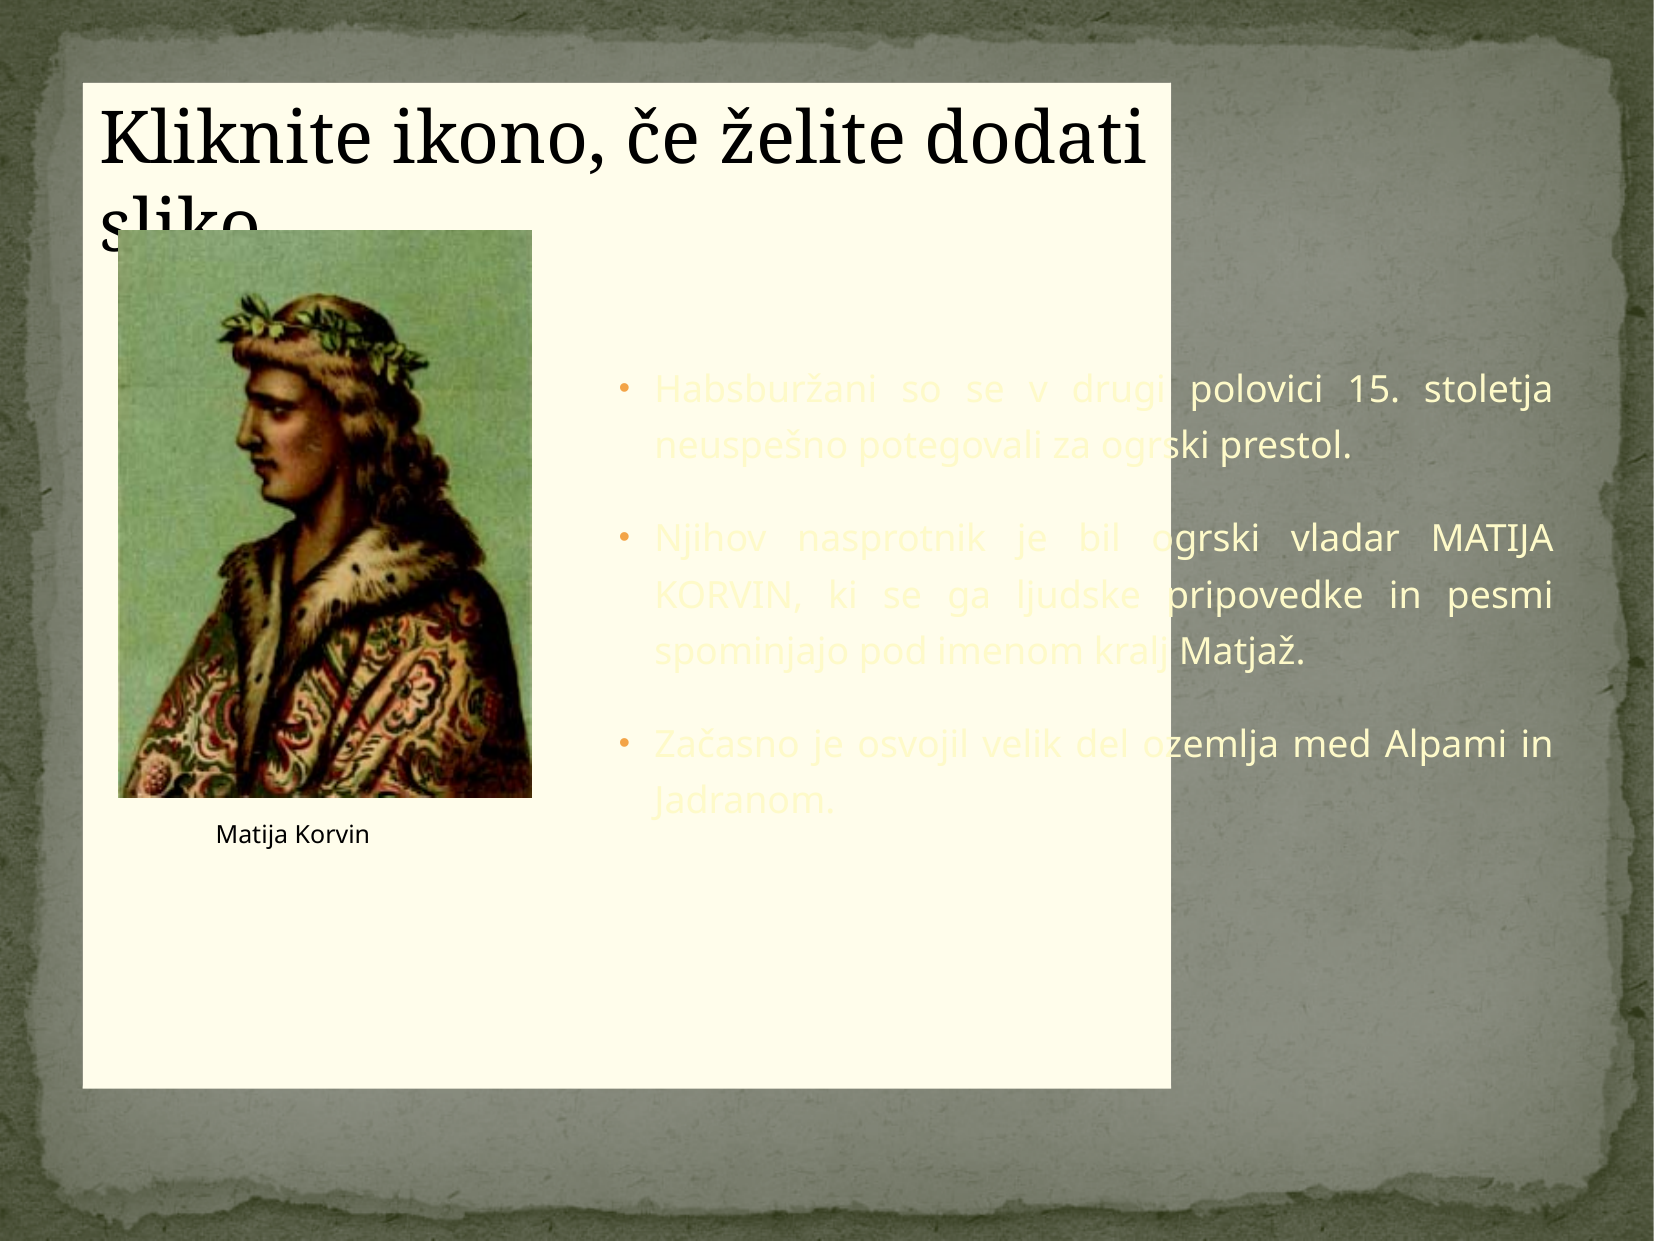

Habsburžani so se v drugi polovici 15. stoletja neuspešno potegovali za ogrski prestol.
Njihov nasprotnik je bil ogrski vladar MATIJA KORVIN, ki se ga ljudske pripovedke in pesmi spominjajo pod imenom kralj Matjaž.
Začasno je osvojil velik del ozemlja med Alpami in Jadranom.
Matija Korvin